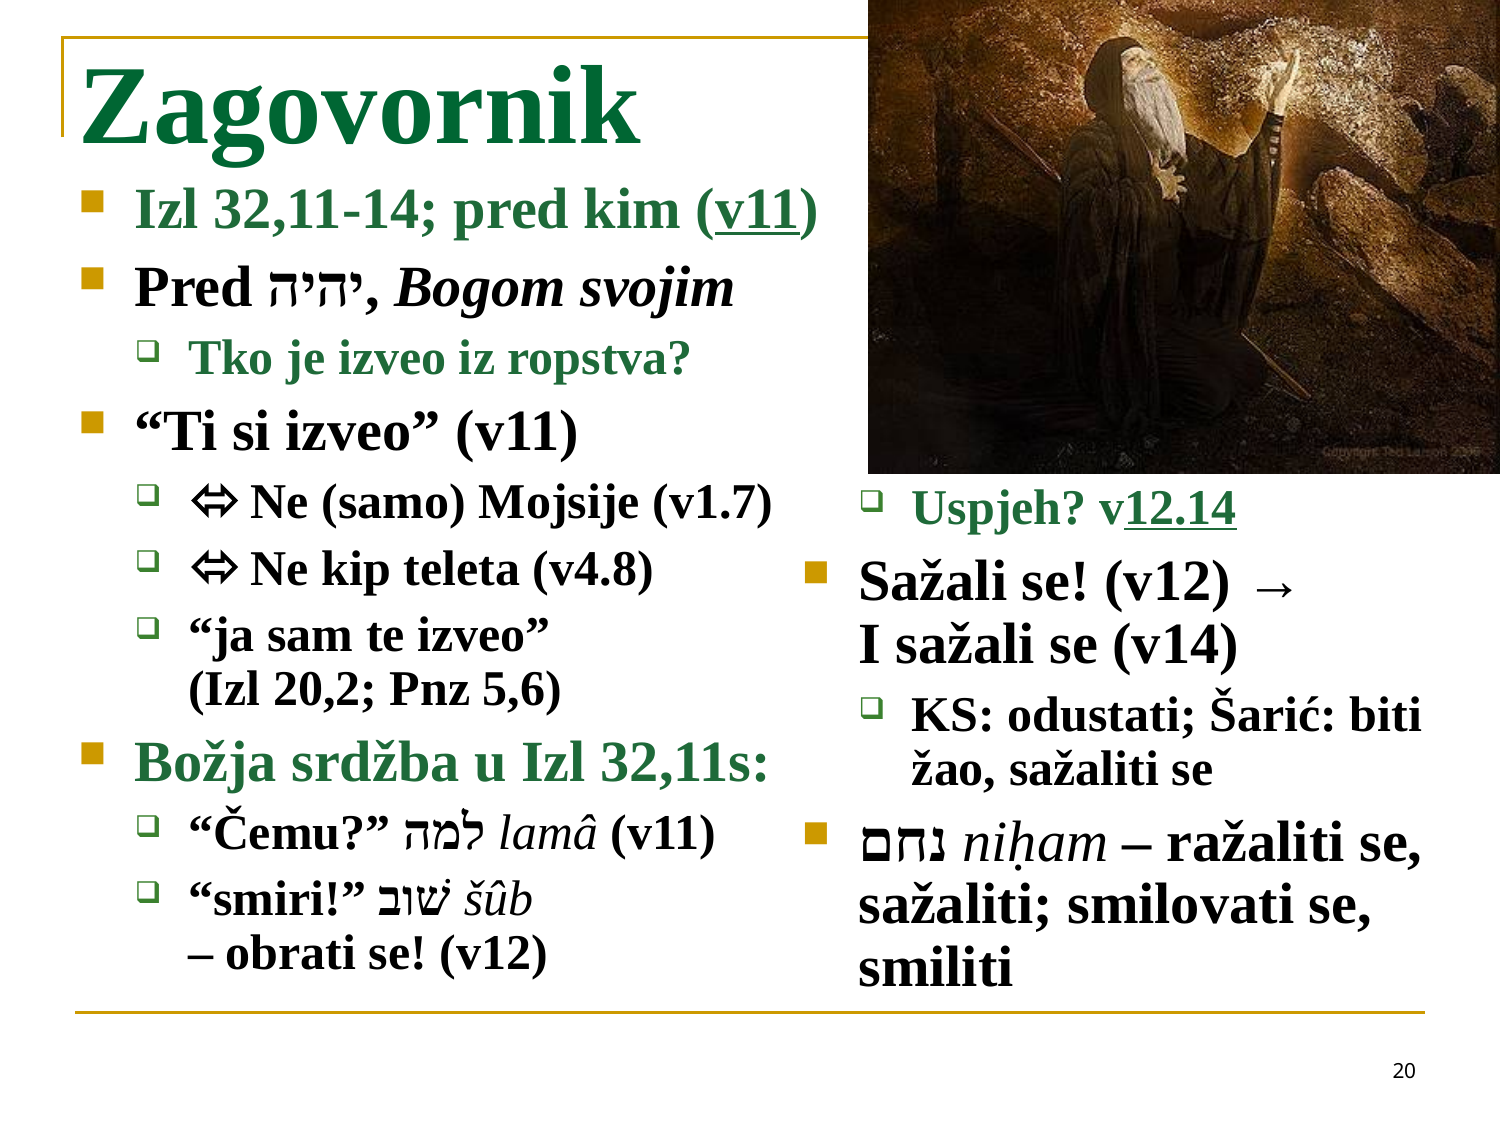

# Zagovornik
Izl 32,11-14; pred kim (v11)
Pred יהיה, Bogom svojim
Tko je izveo iz ropstva?
“Ti si izveo” (v11)
 Ne (samo) Mojsije (v1.7)
 Ne kip teleta (v4.8)
“ja sam te izveo”
(Izl 20,2; Pnz 5,6)
Božja srdžba u Izl 32,11s:
“Čemu?” למה lamâ (v11)
“smiri!” שׁוב šûb
– obrati se! (v12)
Uspjeh? v12.14
Sažali se! (v12) →
I sažali se (v14)
KS: odustati; Šarić: biti žao, sažaliti se
נחם niḥam – ražaliti se, sažaliti; smilovati se, smiliti